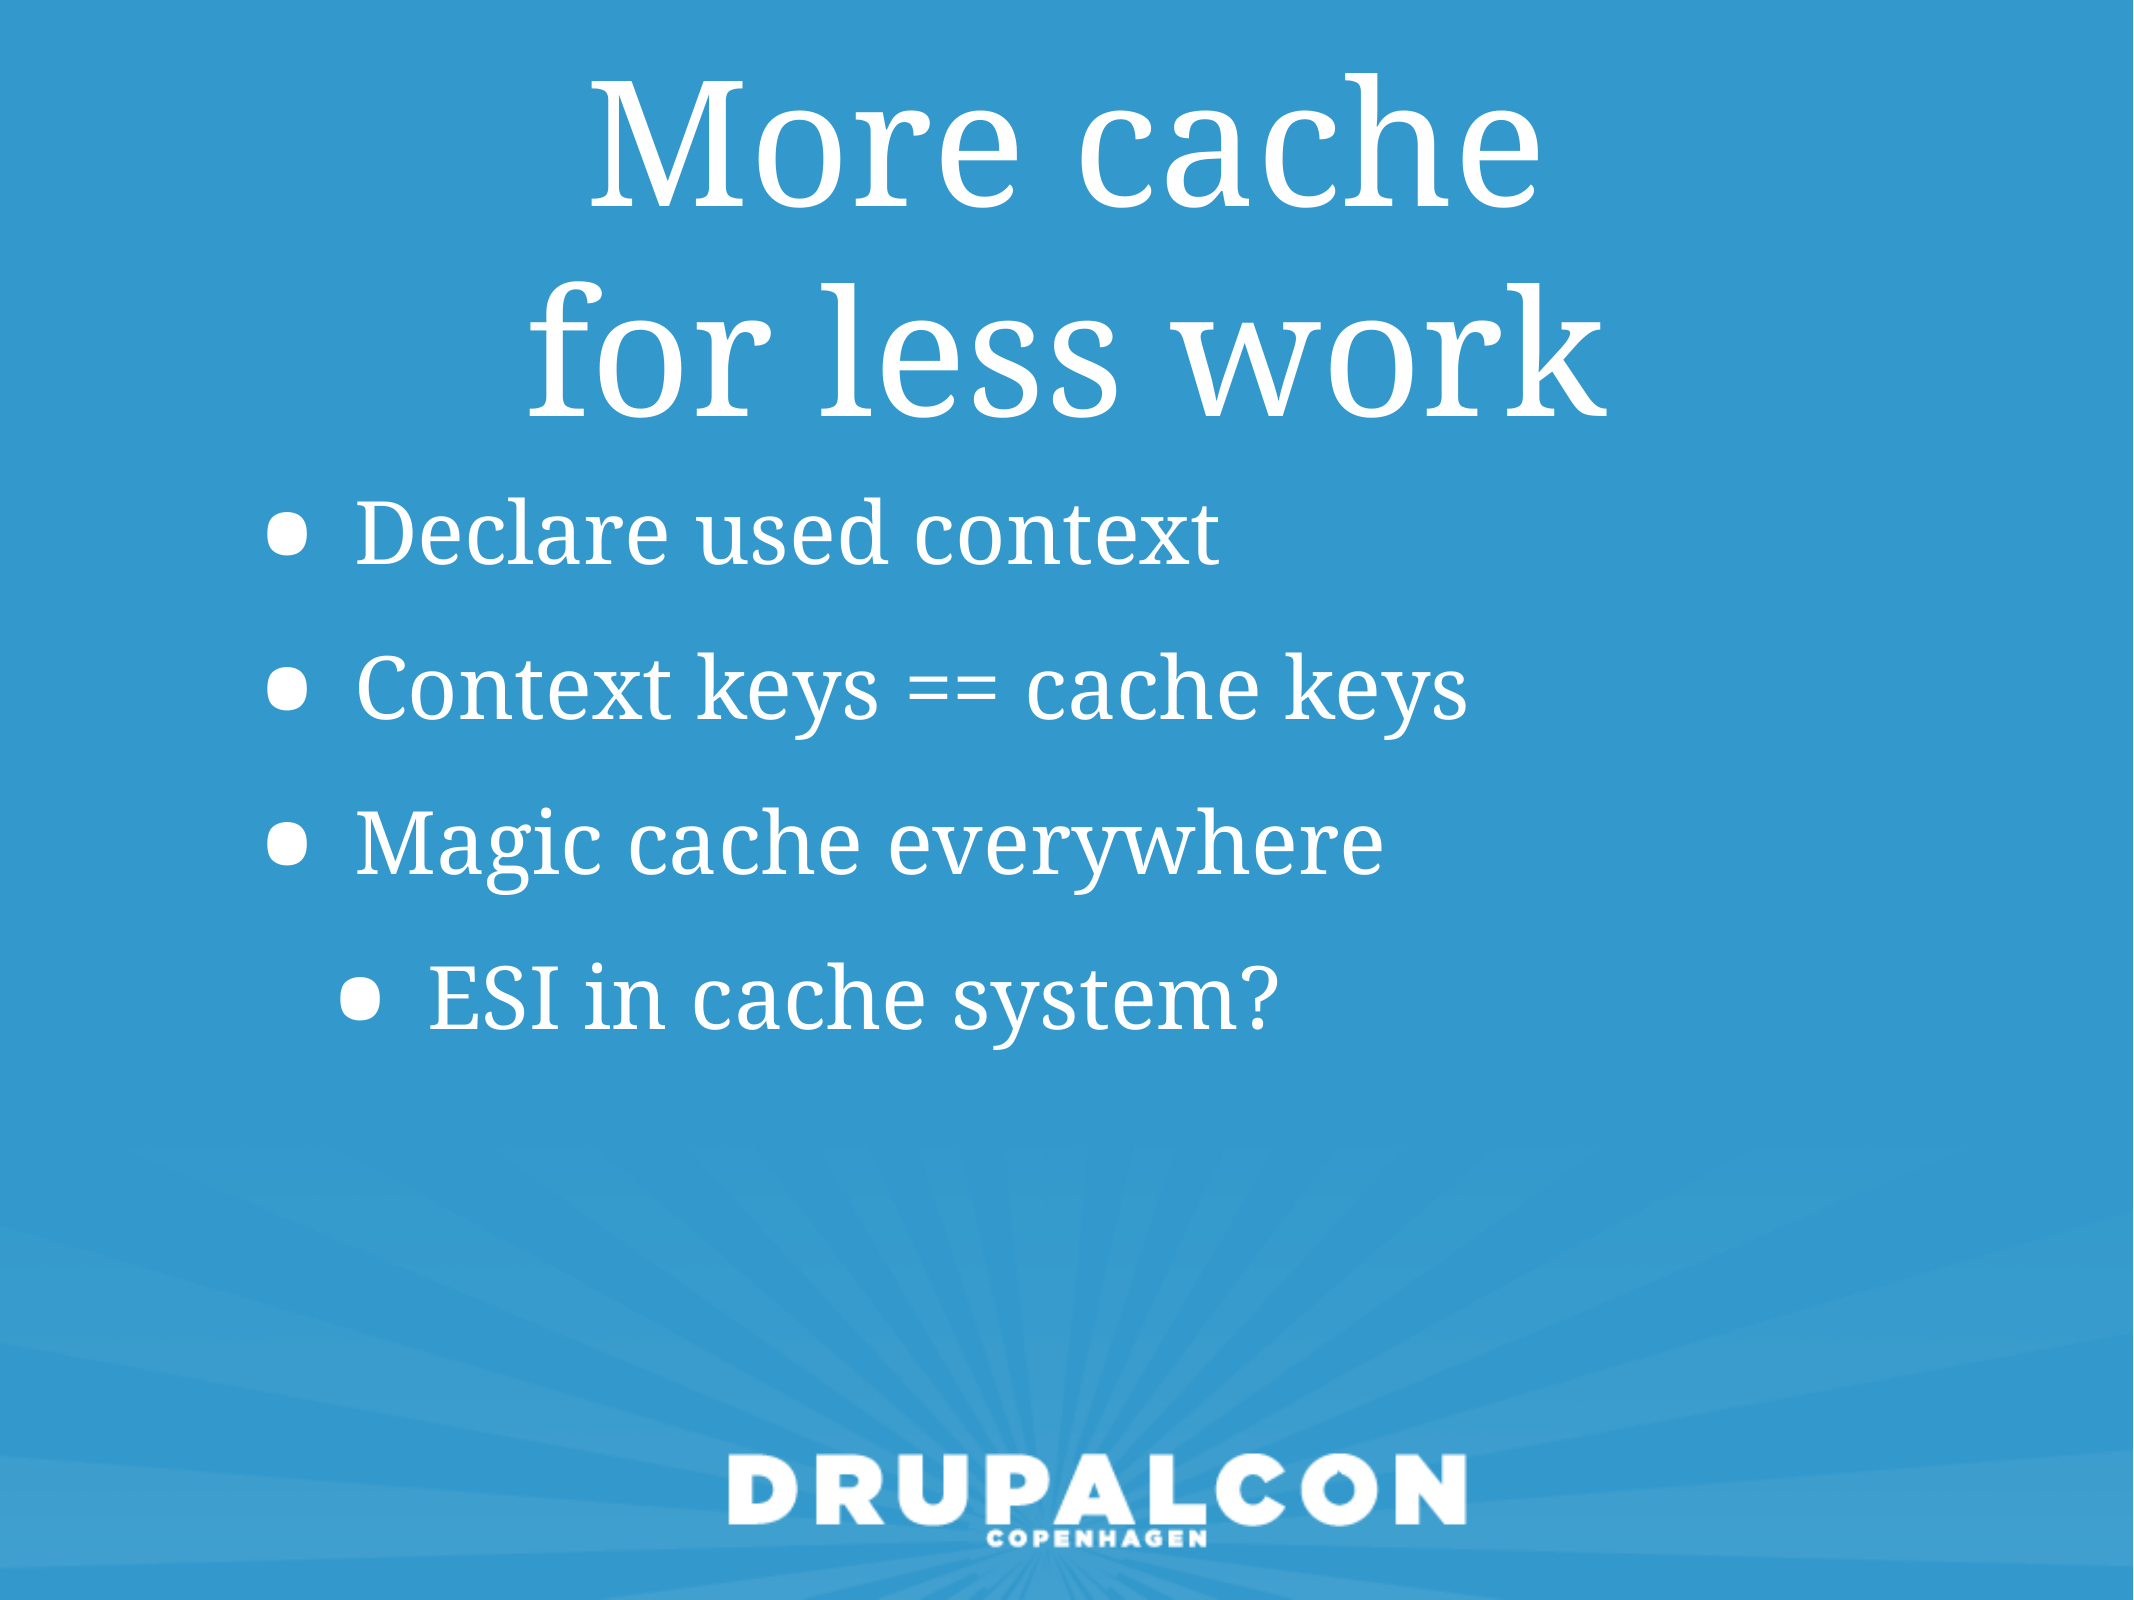

# More cache for less work
Declare used context
Context keys == cache keys
Magic cache everywhere
ESI in cache system?